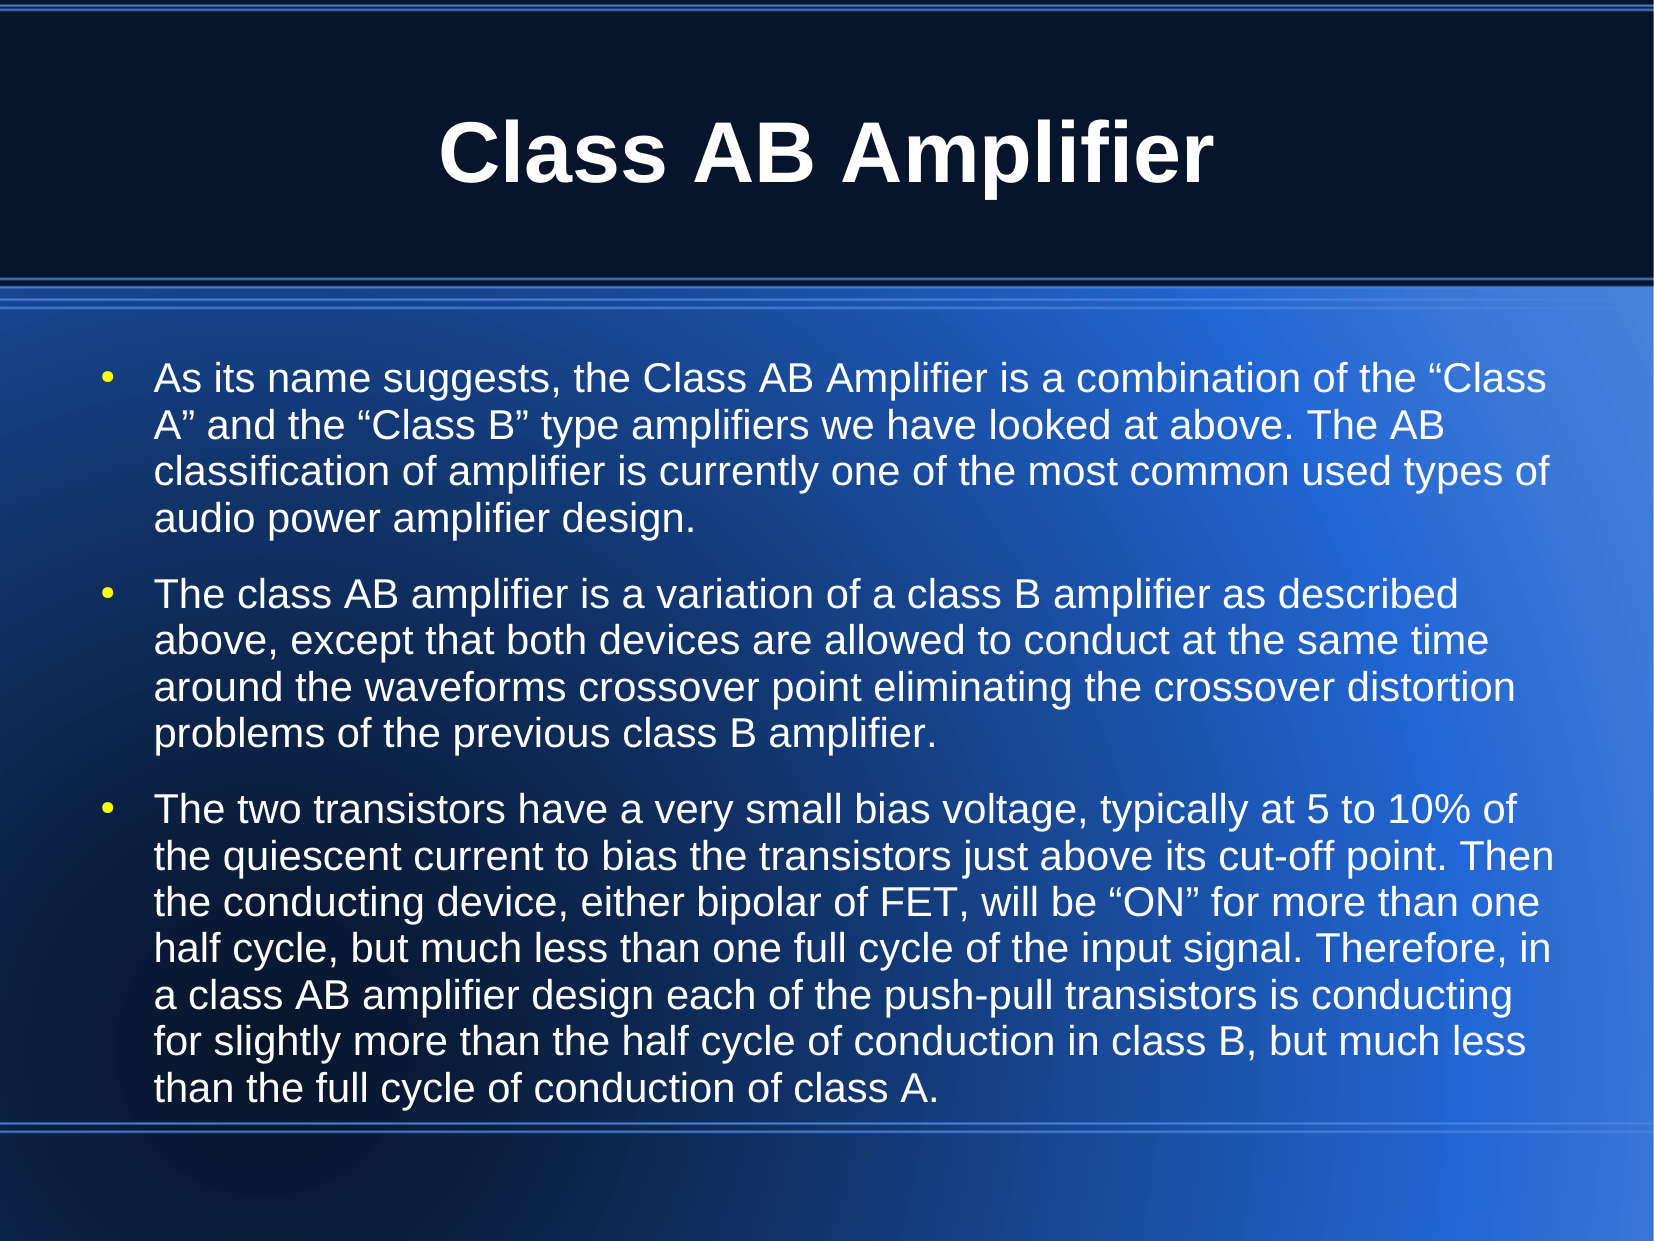

# Class AB Amplifier
As its name suggests, the Class AB Amplifier is a combination of the “Class A” and the “Class B” type amplifiers we have looked at above. The AB classification of amplifier is currently one of the most common used types of audio power amplifier design.
The class AB amplifier is a variation of a class B amplifier as described above, except that both devices are allowed to conduct at the same time around the waveforms crossover point eliminating the crossover distortion problems of the previous class B amplifier.
The two transistors have a very small bias voltage, typically at 5 to 10% of the quiescent current to bias the transistors just above its cut-off point. Then the conducting device, either bipolar of FET, will be “ON” for more than one half cycle, but much less than one full cycle of the input signal. Therefore, in a class AB amplifier design each of the push-pull transistors is conducting for slightly more than the half cycle of conduction in class B, but much less than the full cycle of conduction of class A.